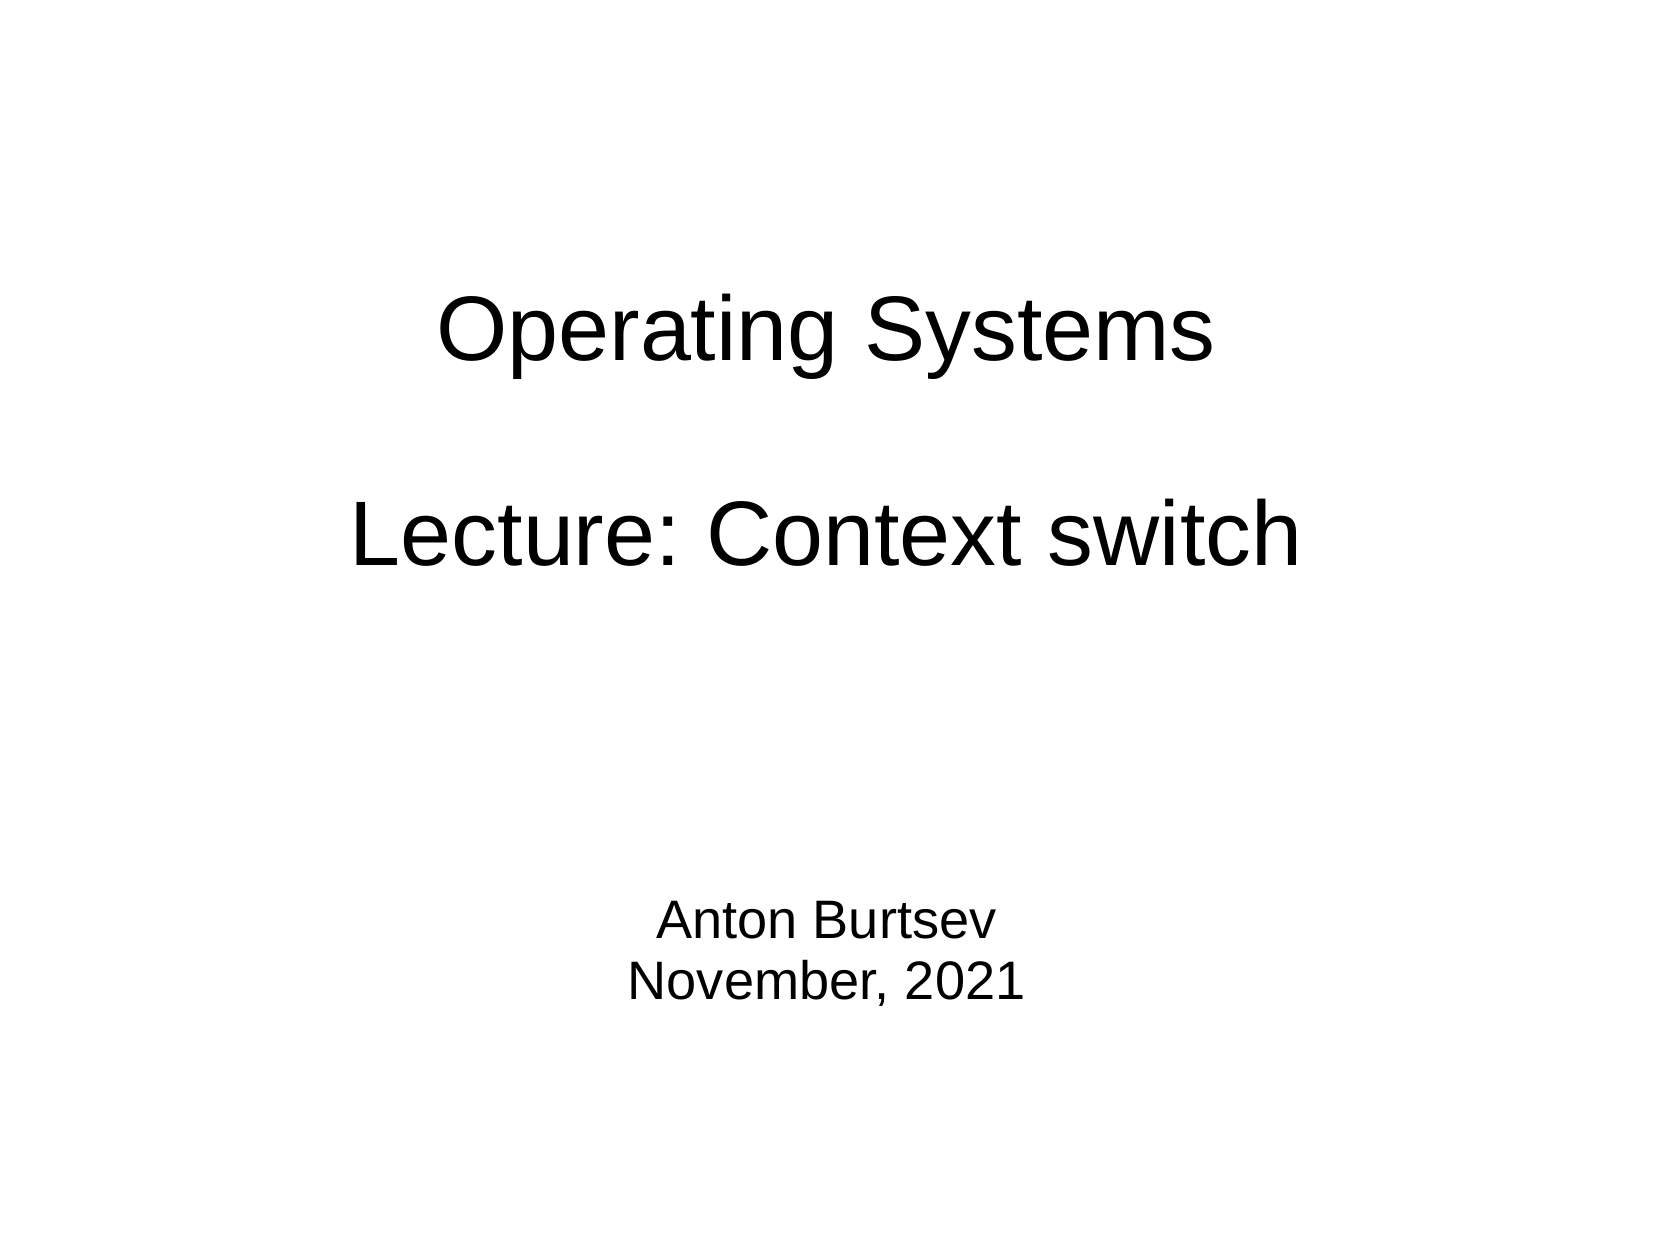

# Operating Systems Lecture: Context switch
Anton Burtsev
November, 2021